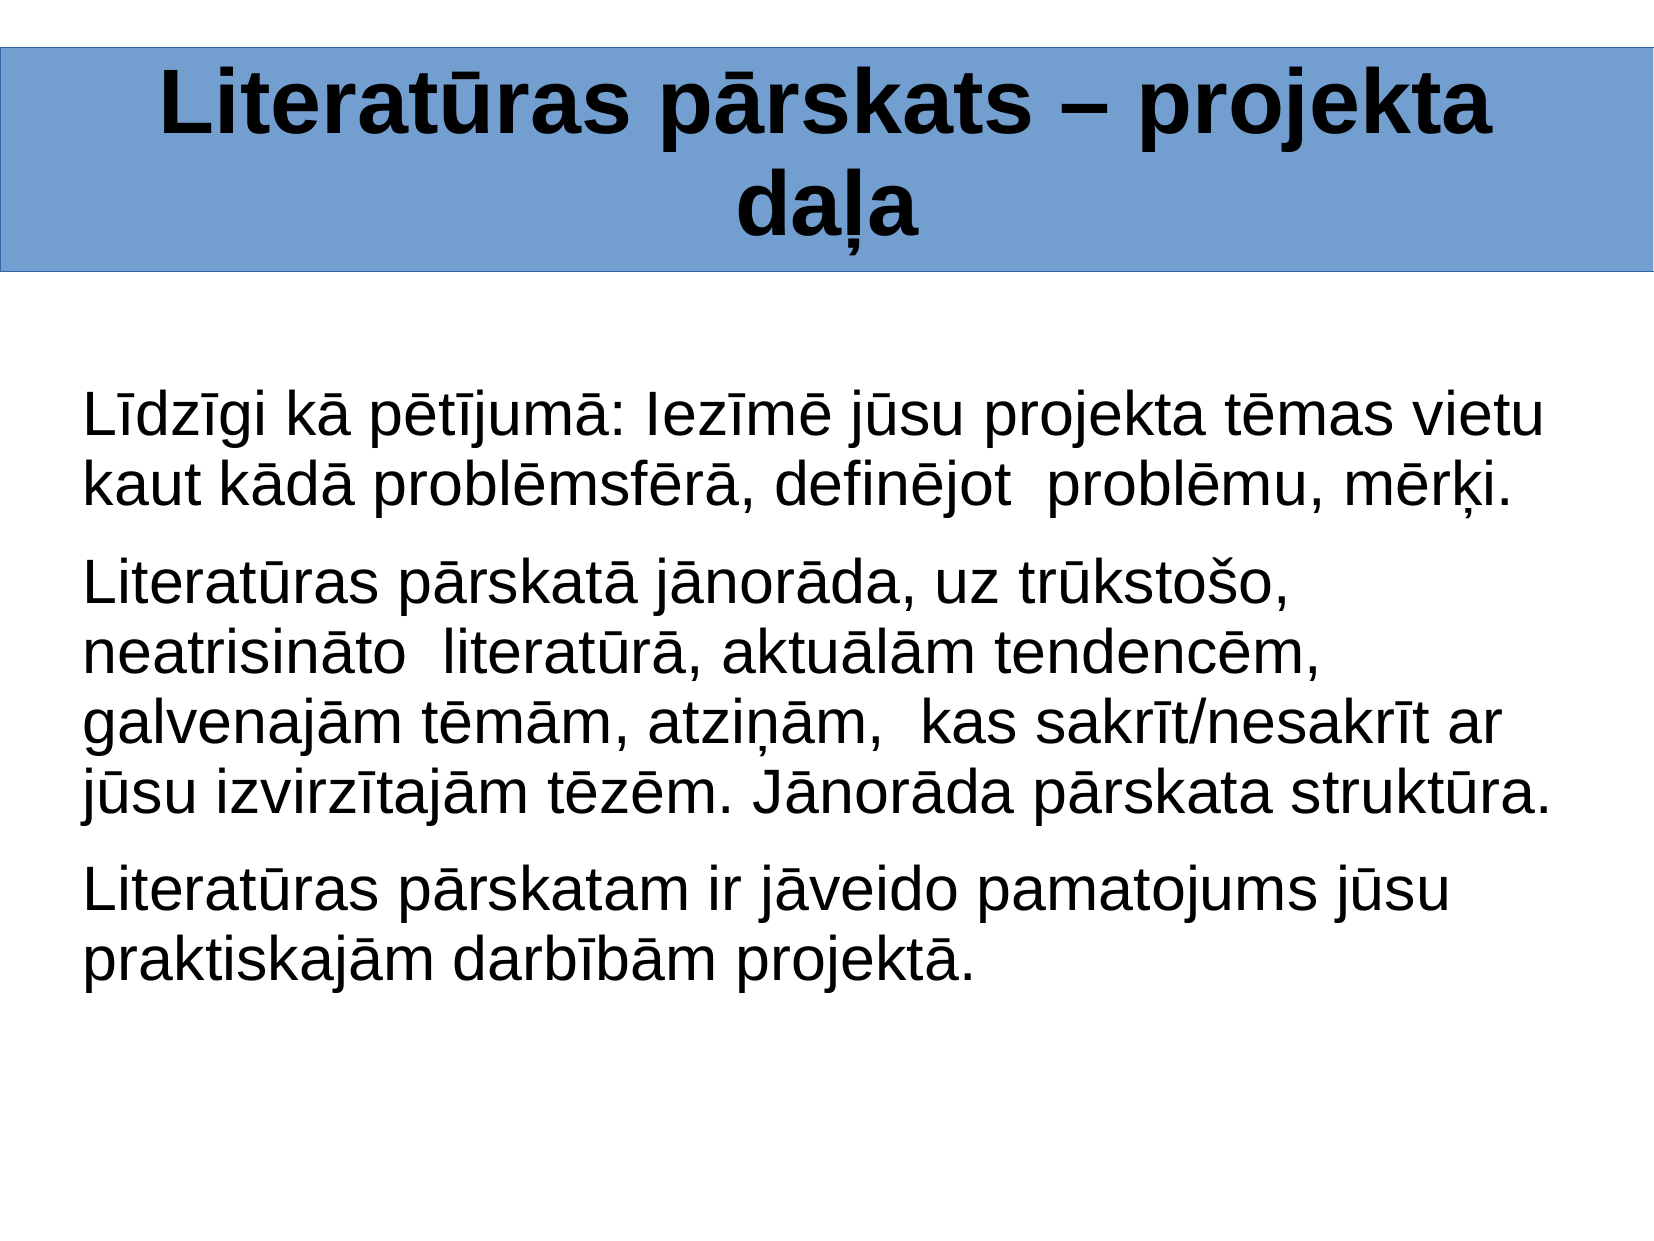

# Literatūras pārskats – projekta daļa
Līdzīgi kā pētījumā: Iezīmē jūsu projekta tēmas vietu kaut kādā problēmsfērā, definējot problēmu, mērķi.
Literatūras pārskatā jānorāda, uz trūkstošo, neatrisināto literatūrā, aktuālām tendencēm, galvenajām tēmām, atziņām, kas sakrīt/nesakrīt ar jūsu izvirzītajām tēzēm. Jānorāda pārskata struktūra.
Literatūras pārskatam ir jāveido pamatojums jūsu praktiskajām darbībām projektā.